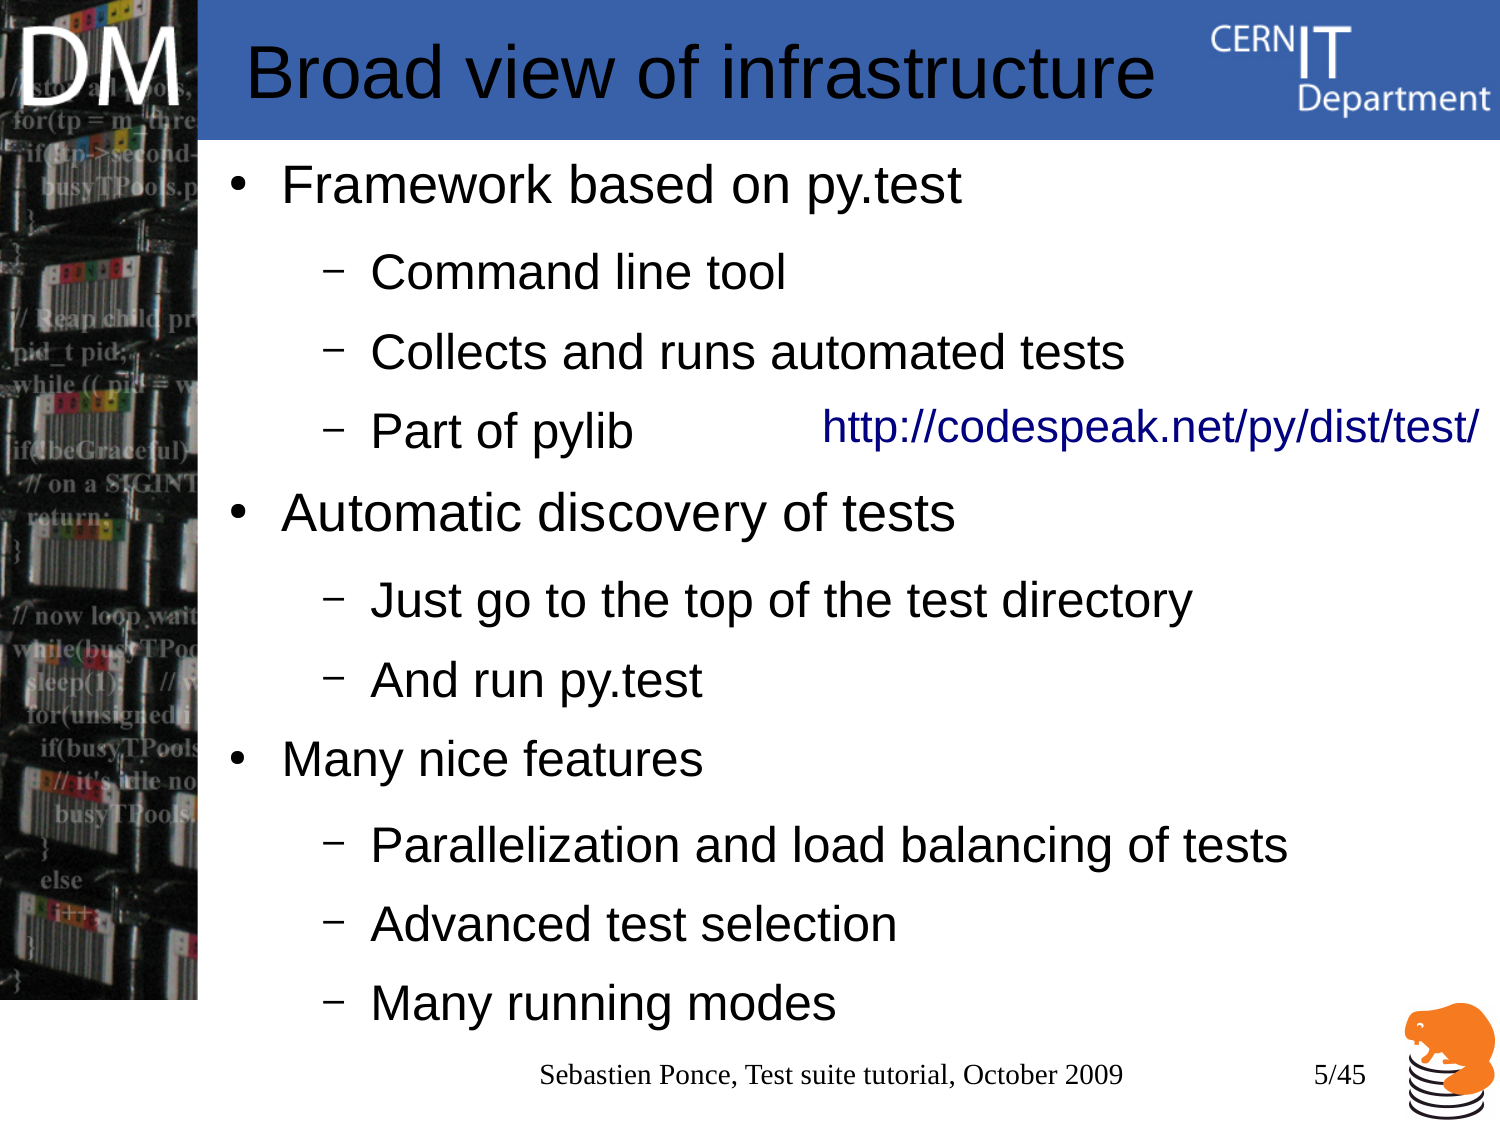

# Broad view of infrastructure
Framework based on py.test
Command line tool
Collects and runs automated tests
Part of pylib
Automatic discovery of tests
Just go to the top of the test directory
And run py.test
Many nice features
Parallelization and load balancing of tests
Advanced test selection
Many running modes
http://codespeak.net/py/dist/test/